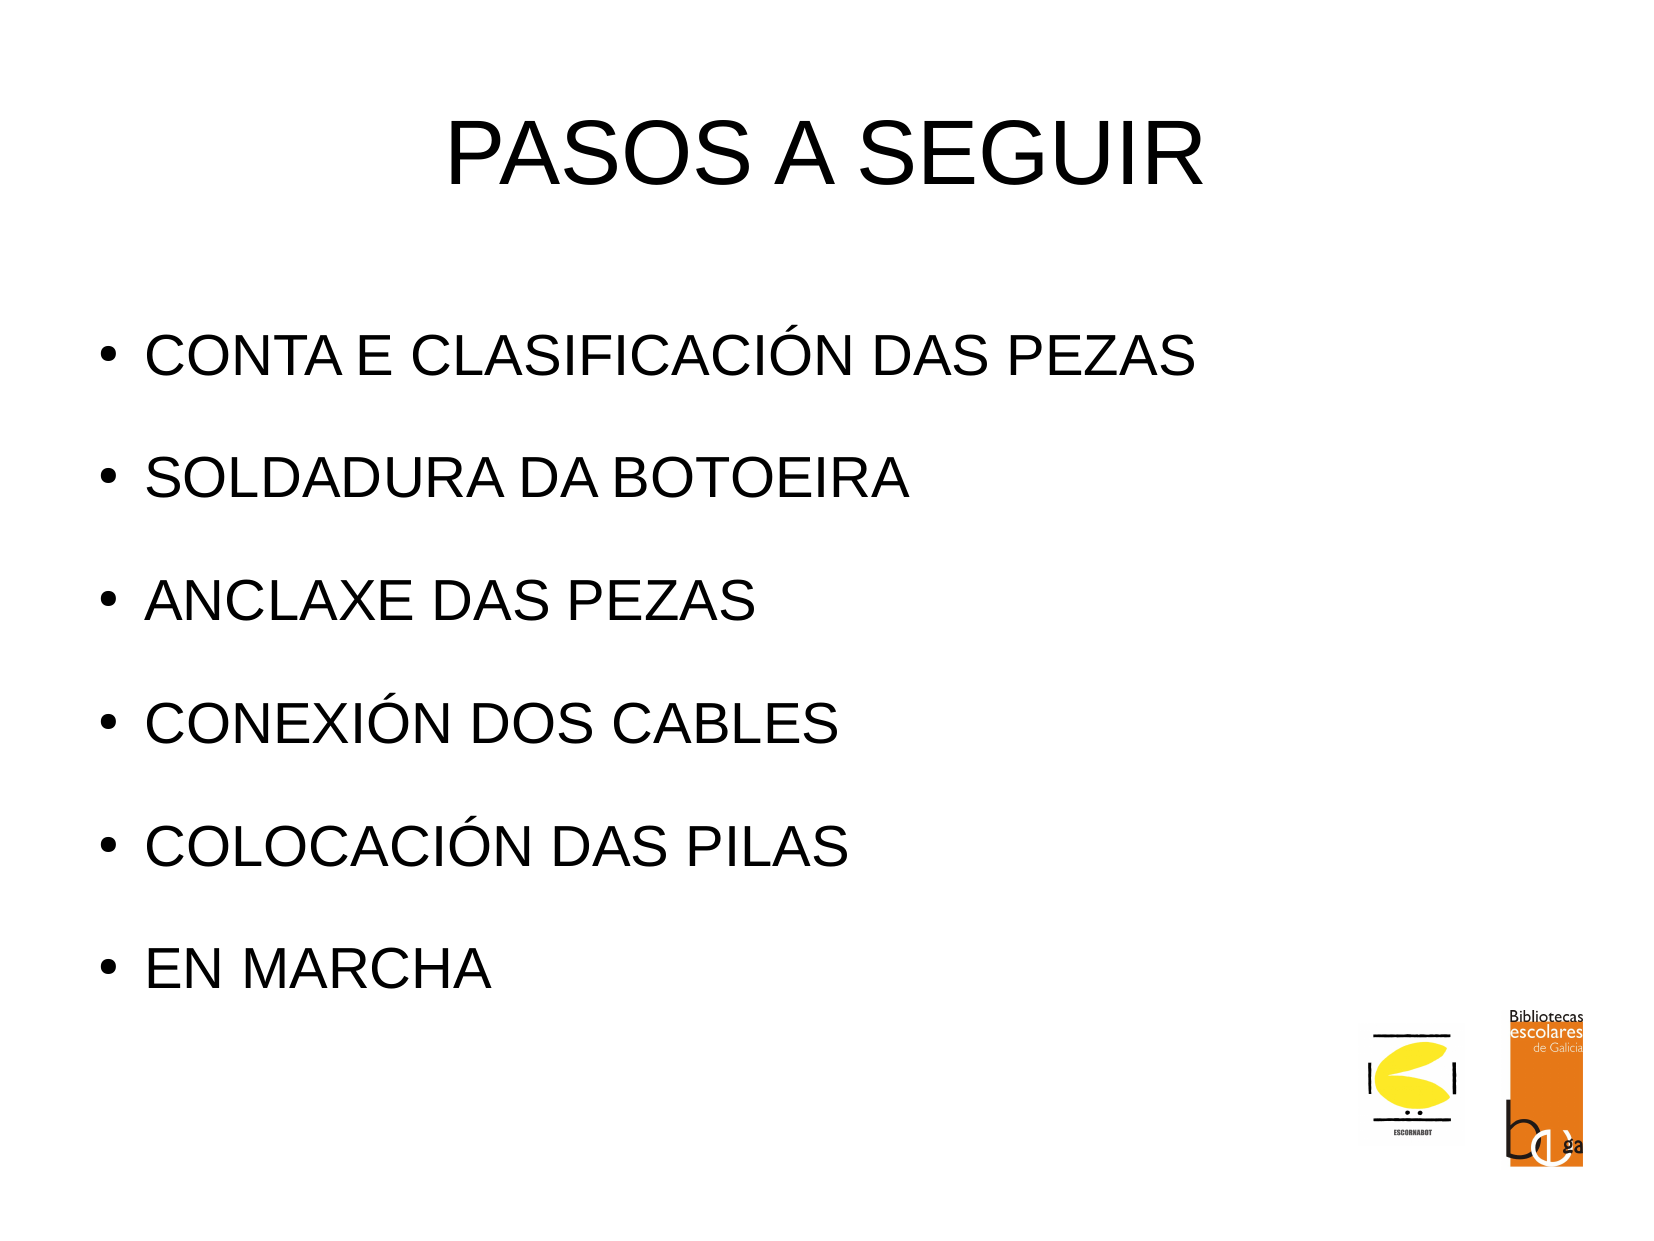

# PASOS A SEGUIR
CONTA E CLASIFICACIÓN DAS PEZAS
SOLDADURA DA BOTOEIRA
ANCLAXE DAS PEZAS
CONEXIÓN DOS CABLES
COLOCACIÓN DAS PILAS
EN MARCHA